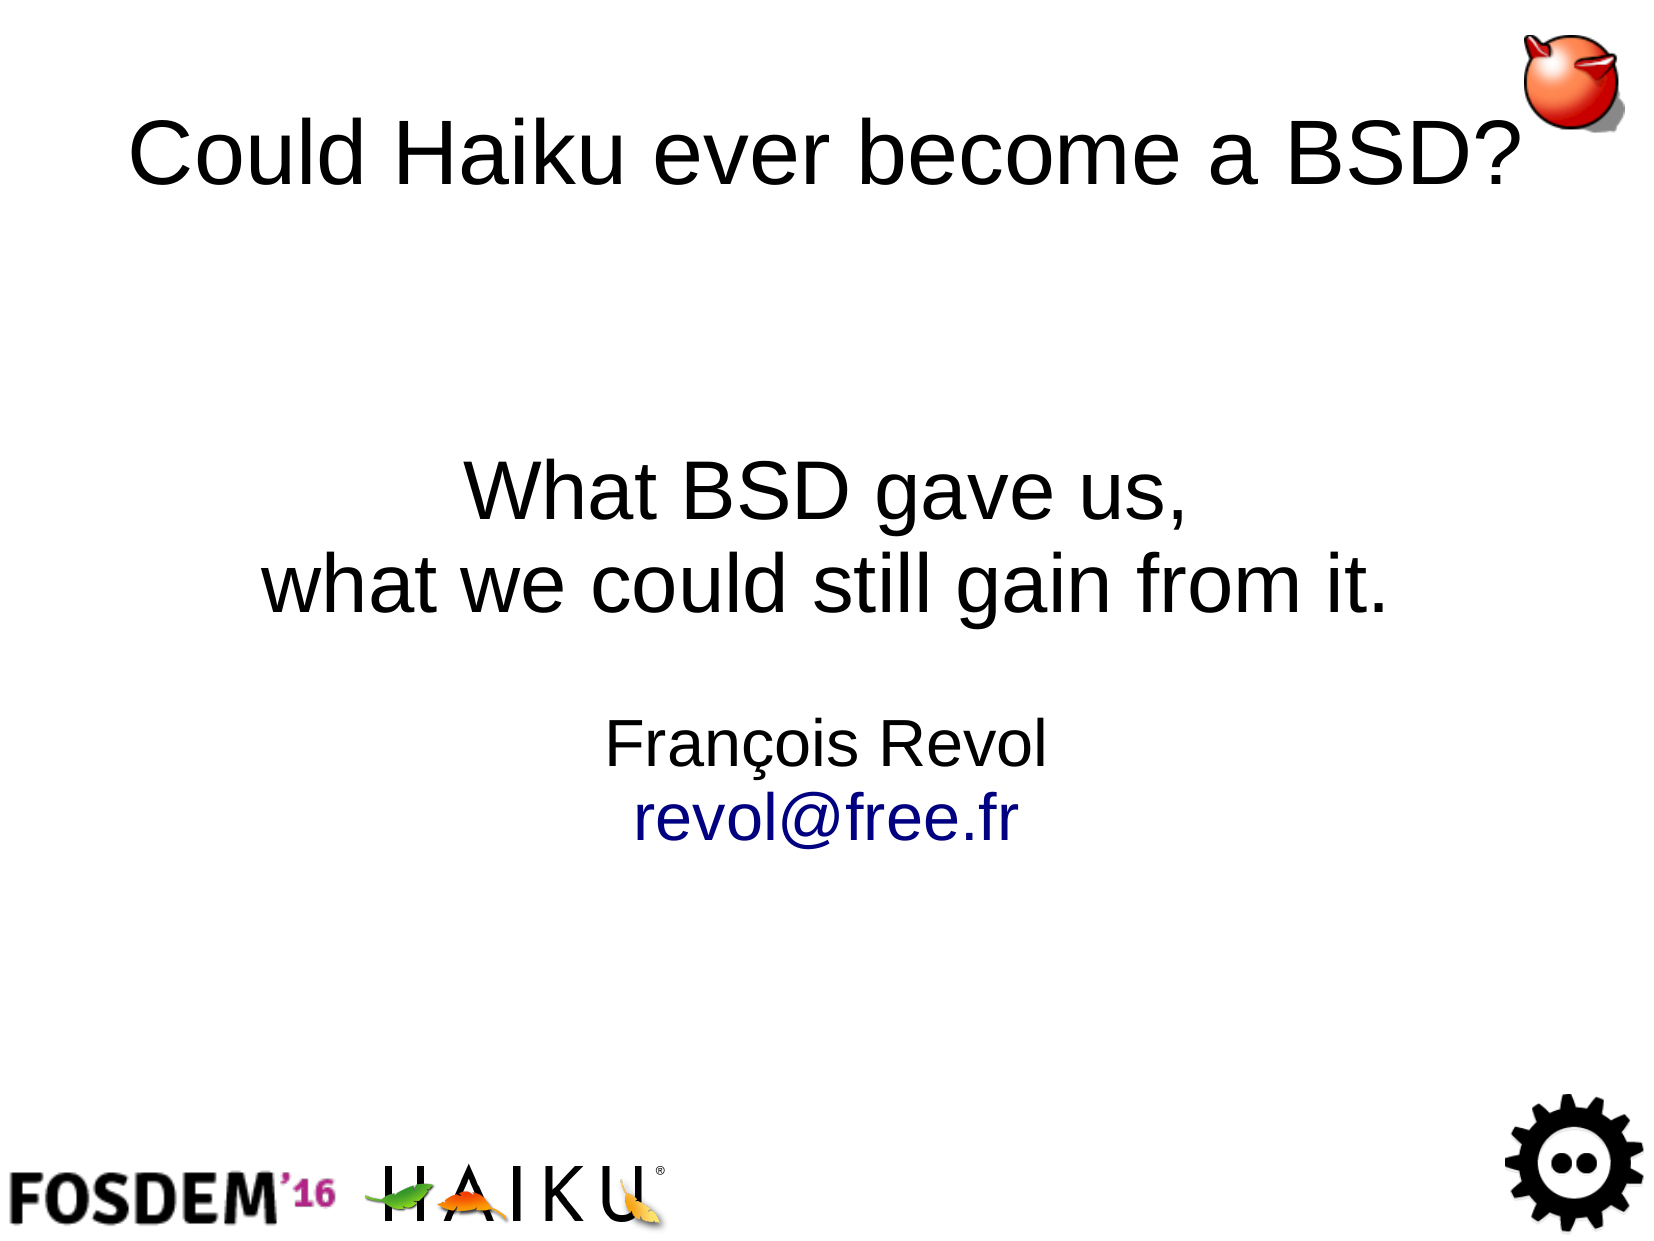

# Could Haiku ever become a BSD?
What BSD gave us,
what we could still gain from it.
François Revol
revol@free.fr